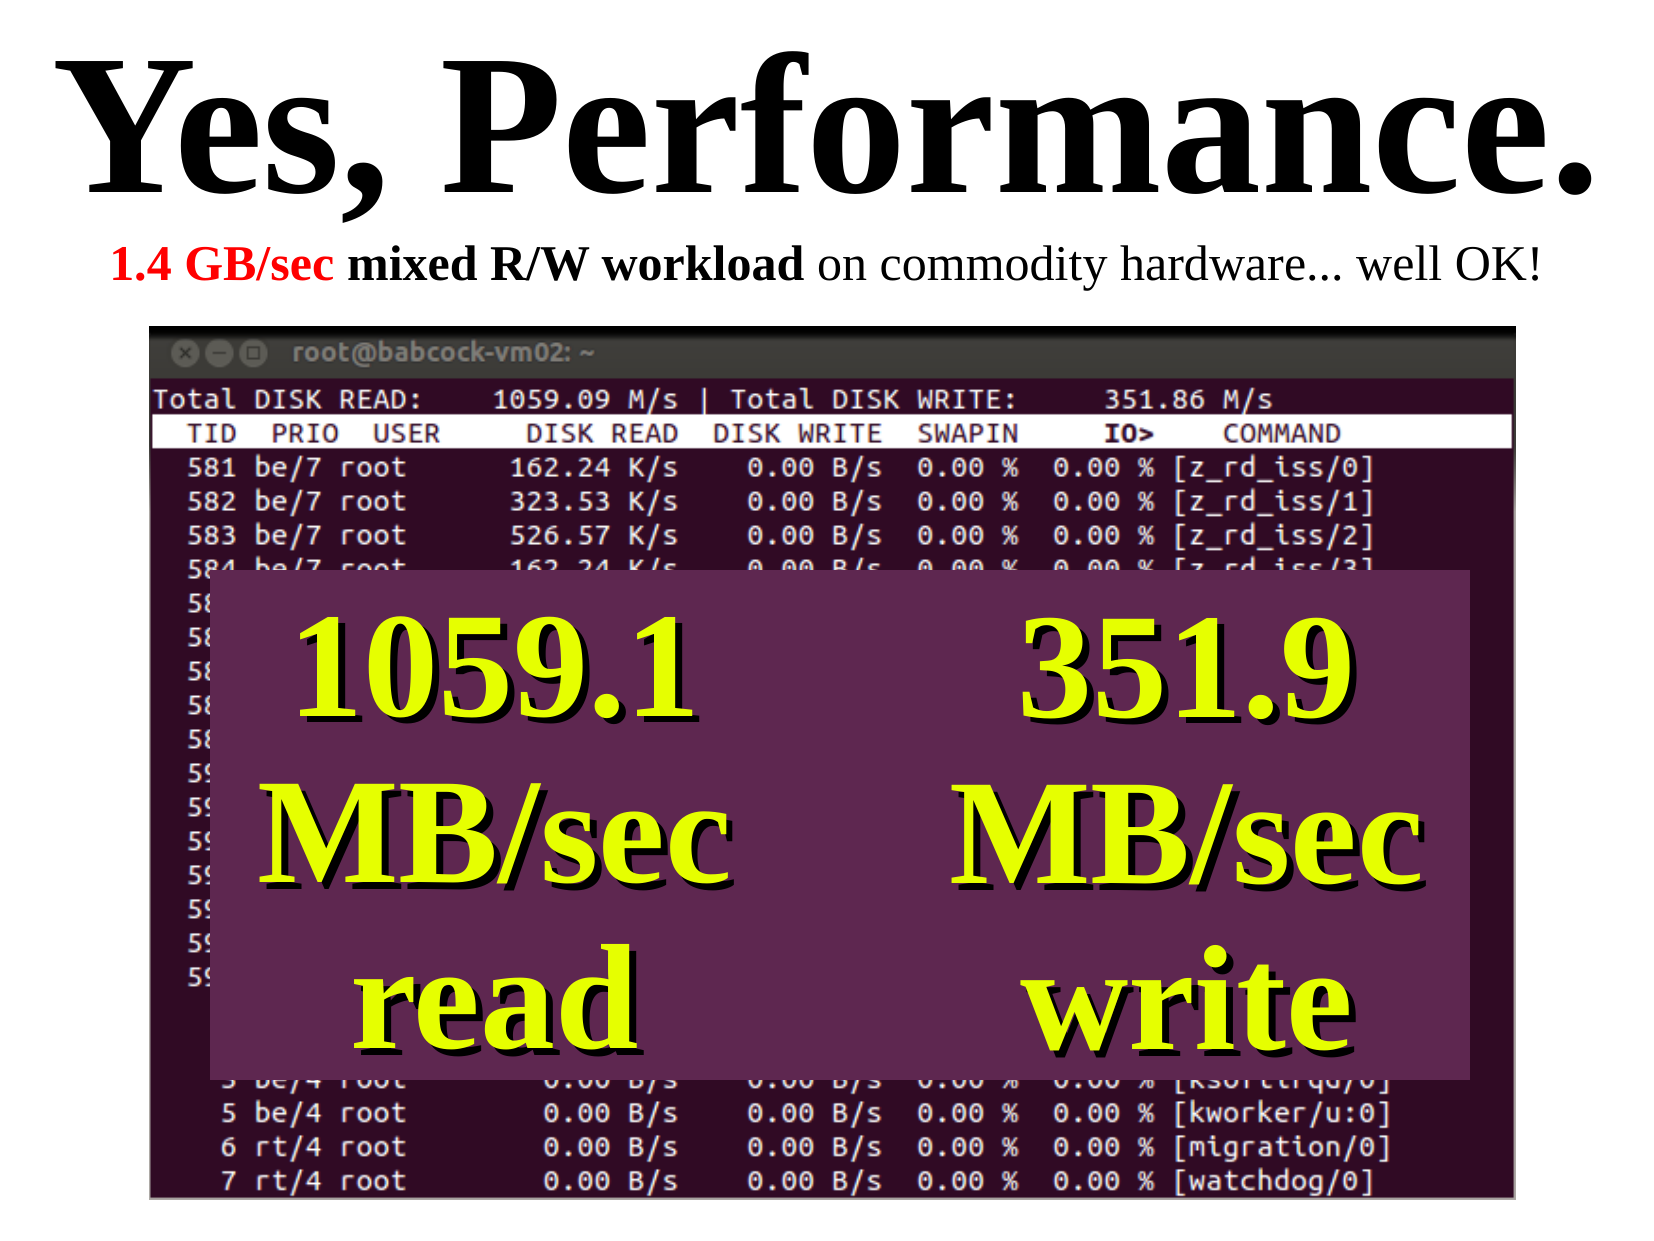

# Yes, Performance. 1.4 GB/sec mixed R/W workload on commodity hardware... well OK!
| |
| --- |
| 1059.1 MB/sec read |
| --- |
| 351.9 MB/sec write |
| --- |